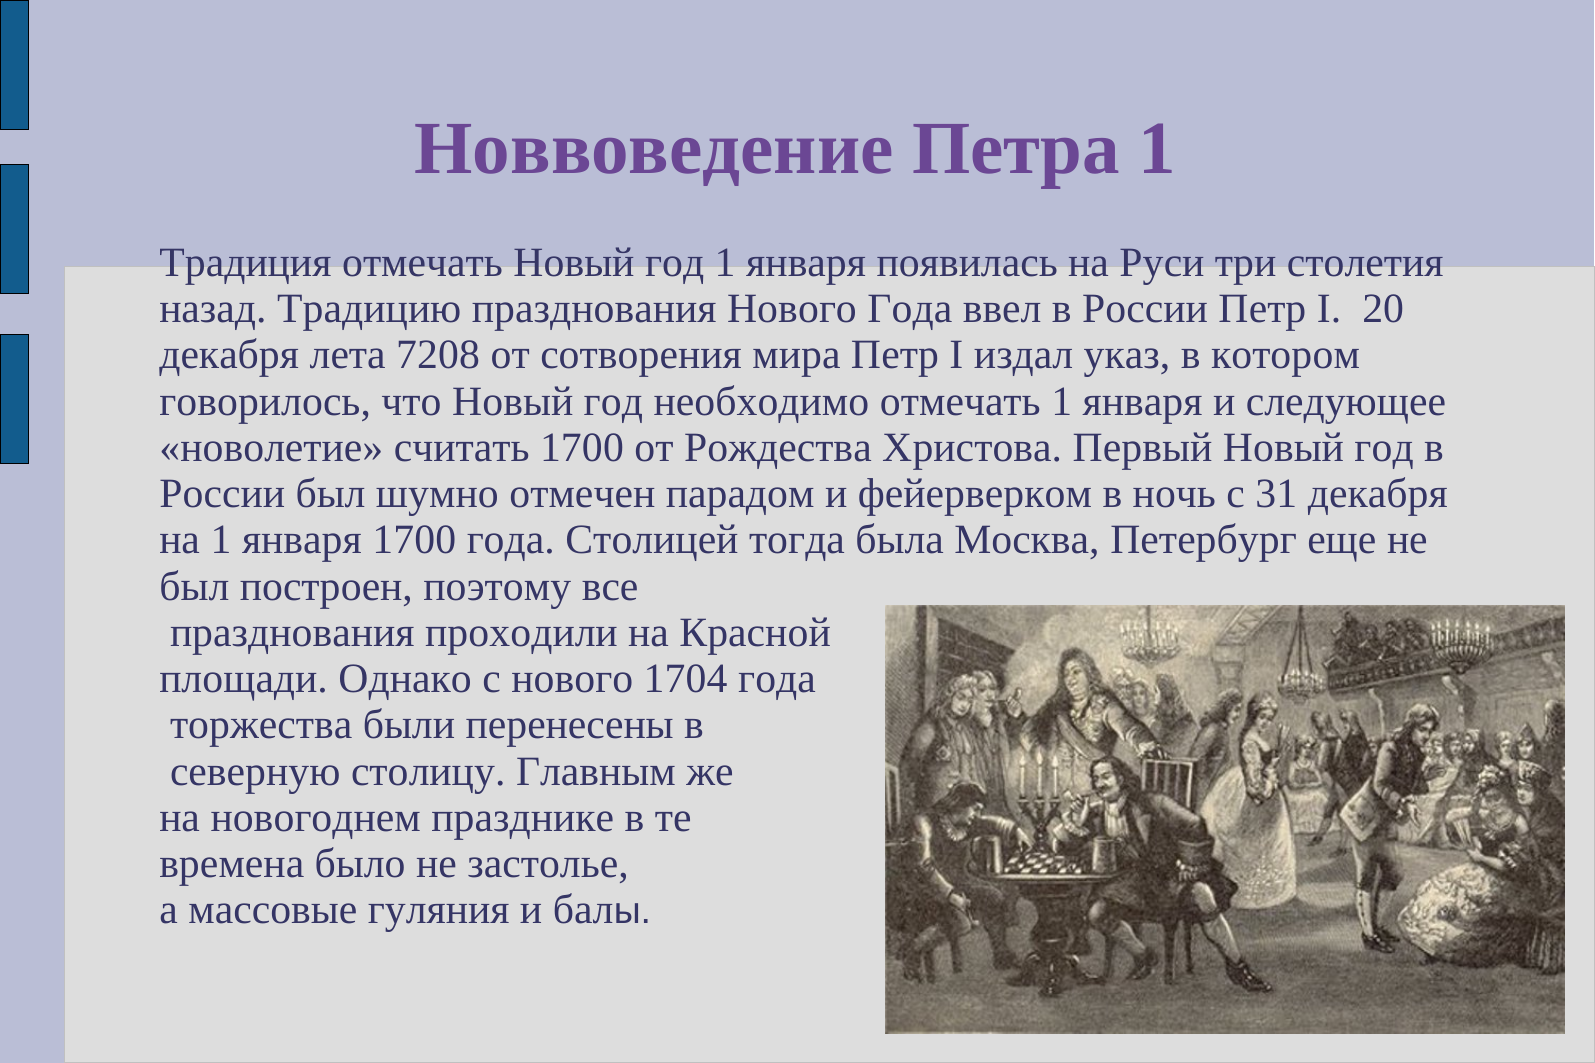

# Новвоведение Петра 1
Традиция отмечать Новый год 1 января появилась на Руси три столетия назад. Традицию празднования Нового Года ввел в России Петр I. 20 декабря лета 7208 от сотворения мира Петр I издал указ, в котором говорилось, что Новый год необходимо отмечать 1 января и следующее «новолетие» считать 1700 от Рождества Христова. Первый Новый год в России был шумно отмечен парадом и фейерверком в ночь с 31 декабря на 1 января 1700 года. Столицей тогда была Москва, Петербург еще не был построен, поэтому все
 празднования проходили на Красной
площади. Однако с нового 1704 года
 торжества были перенесены в
 северную столицу. Главным же
на новогоднем празднике в те
времена было не застолье,
а массовые гуляния и балы.